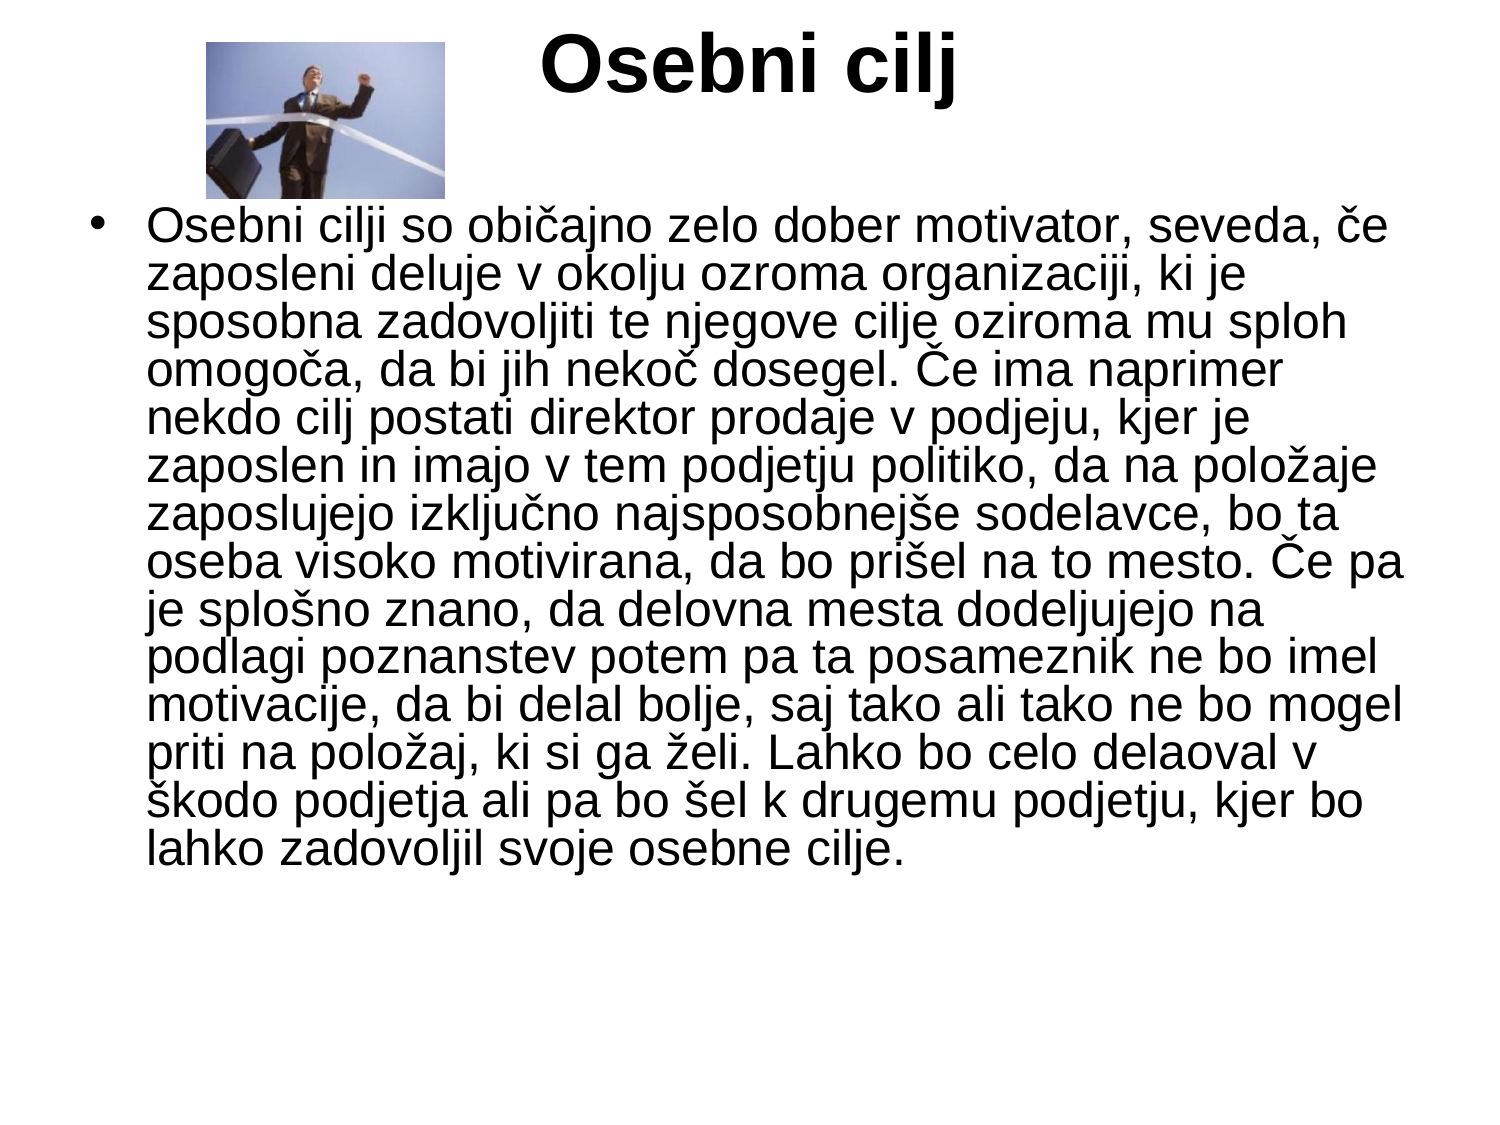

# Osebni cilj
Osebni cilji so običajno zelo dober motivator, seveda, če zaposleni deluje v okolju ozroma organizaciji, ki je sposobna zadovoljiti te njegove cilje oziroma mu sploh omogoča, da bi jih nekoč dosegel. Če ima naprimer nekdo cilj postati direktor prodaje v podjeju, kjer je zaposlen in imajo v tem podjetju politiko, da na položaje zaposlujejo izključno najsposobnejše sodelavce, bo ta oseba visoko motivirana, da bo prišel na to mesto. Če pa je splošno znano, da delovna mesta dodeljujejo na podlagi poznanstev potem pa ta posameznik ne bo imel motivacije, da bi delal bolje, saj tako ali tako ne bo mogel priti na položaj, ki si ga želi. Lahko bo celo delaoval v škodo podjetja ali pa bo šel k drugemu podjetju, kjer bo lahko zadovoljil svoje osebne cilje.